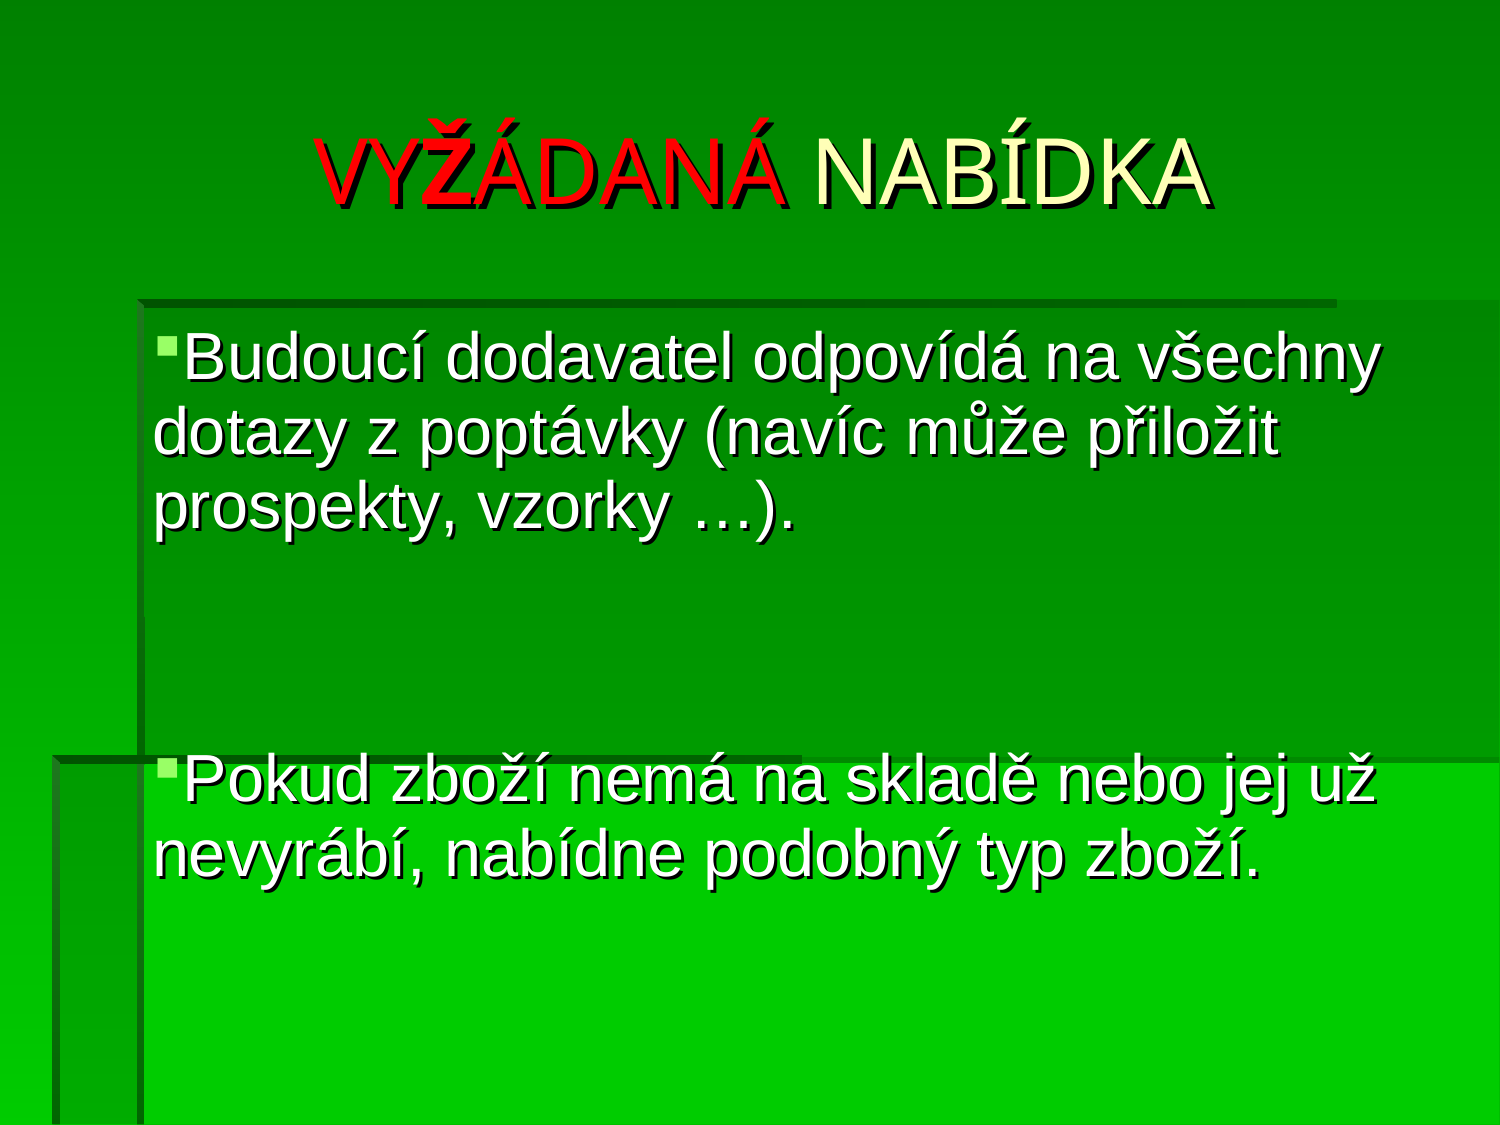

# VYŽÁDANÁ NABÍDKA
Budoucí dodavatel odpovídá na všechny dotazy z poptávky (navíc může přiložit prospekty, vzorky …).
Pokud zboží nemá na skladě nebo jej už nevyrábí, nabídne podobný typ zboží.